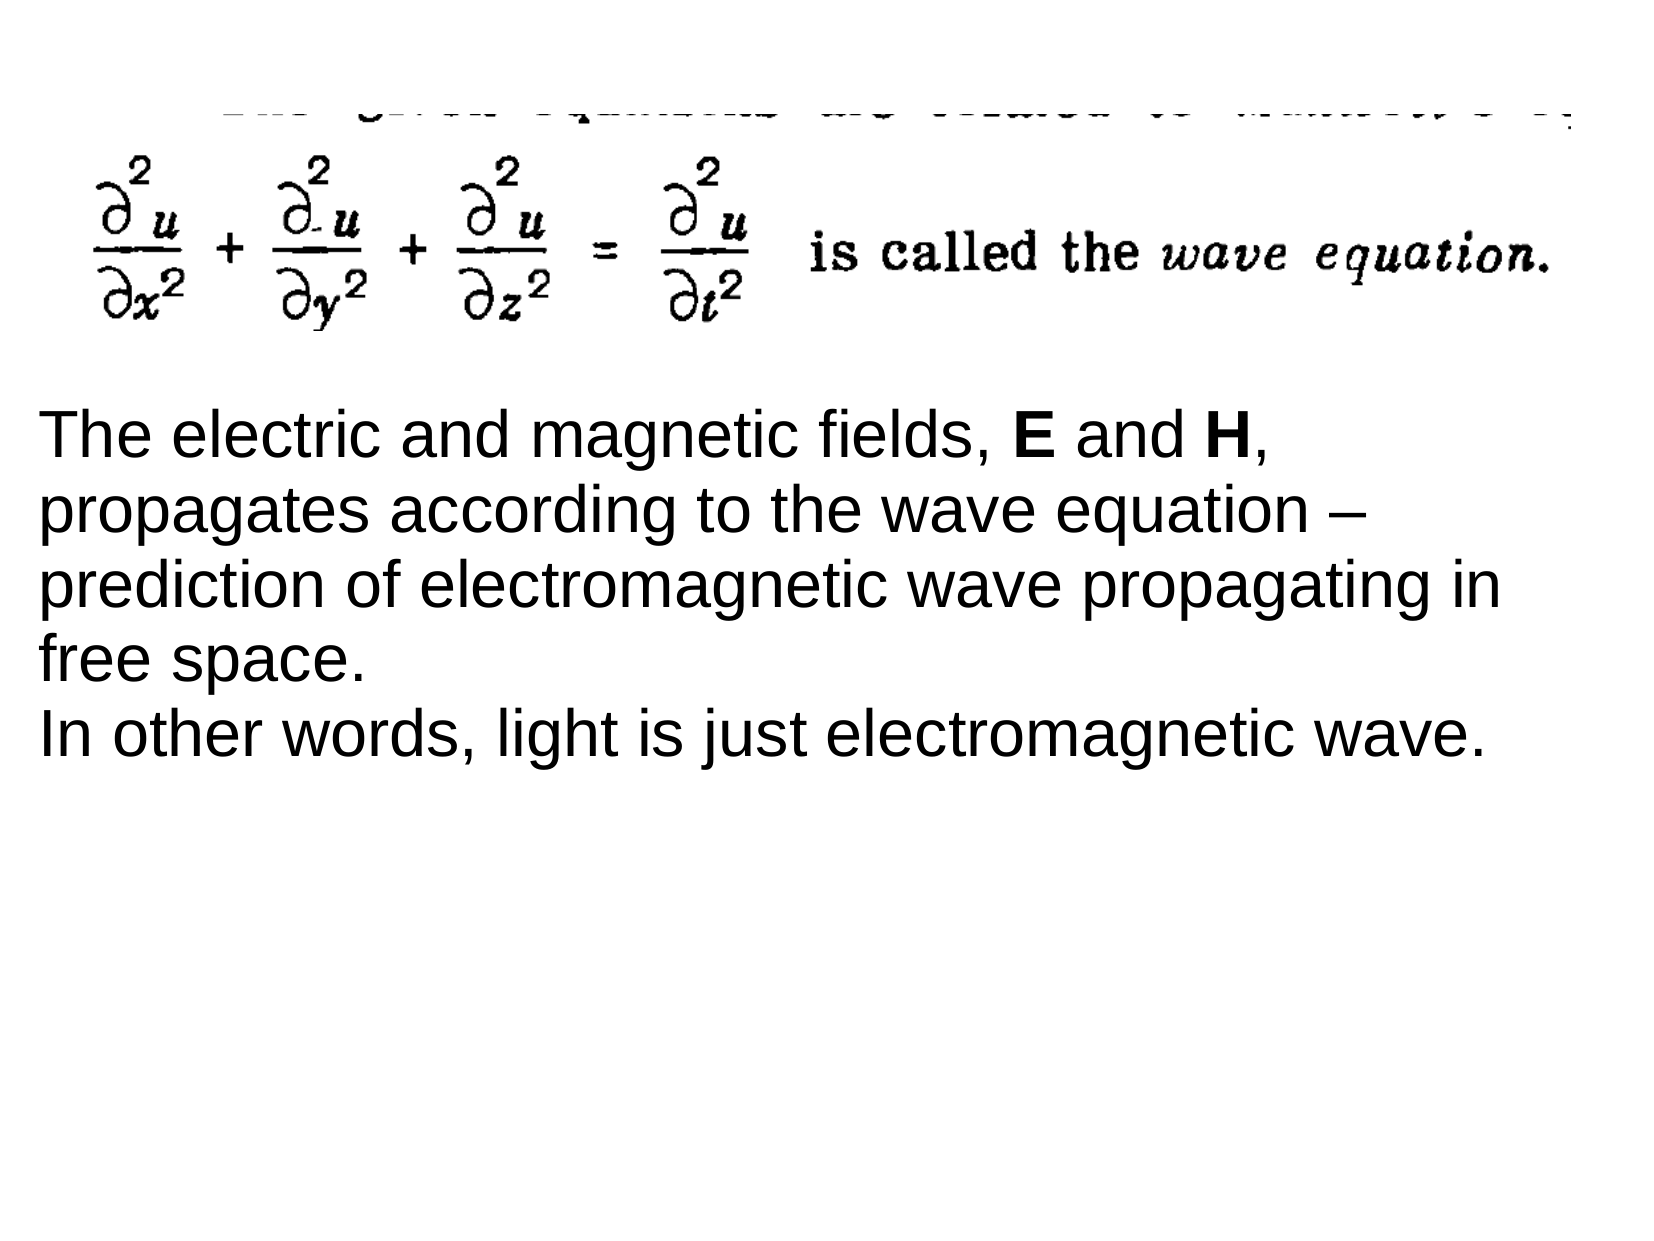

The electric and magnetic fields, E and H, propagates according to the wave equation – prediction of electromagnetic wave propagating in free space.
In other words, light is just electromagnetic wave.